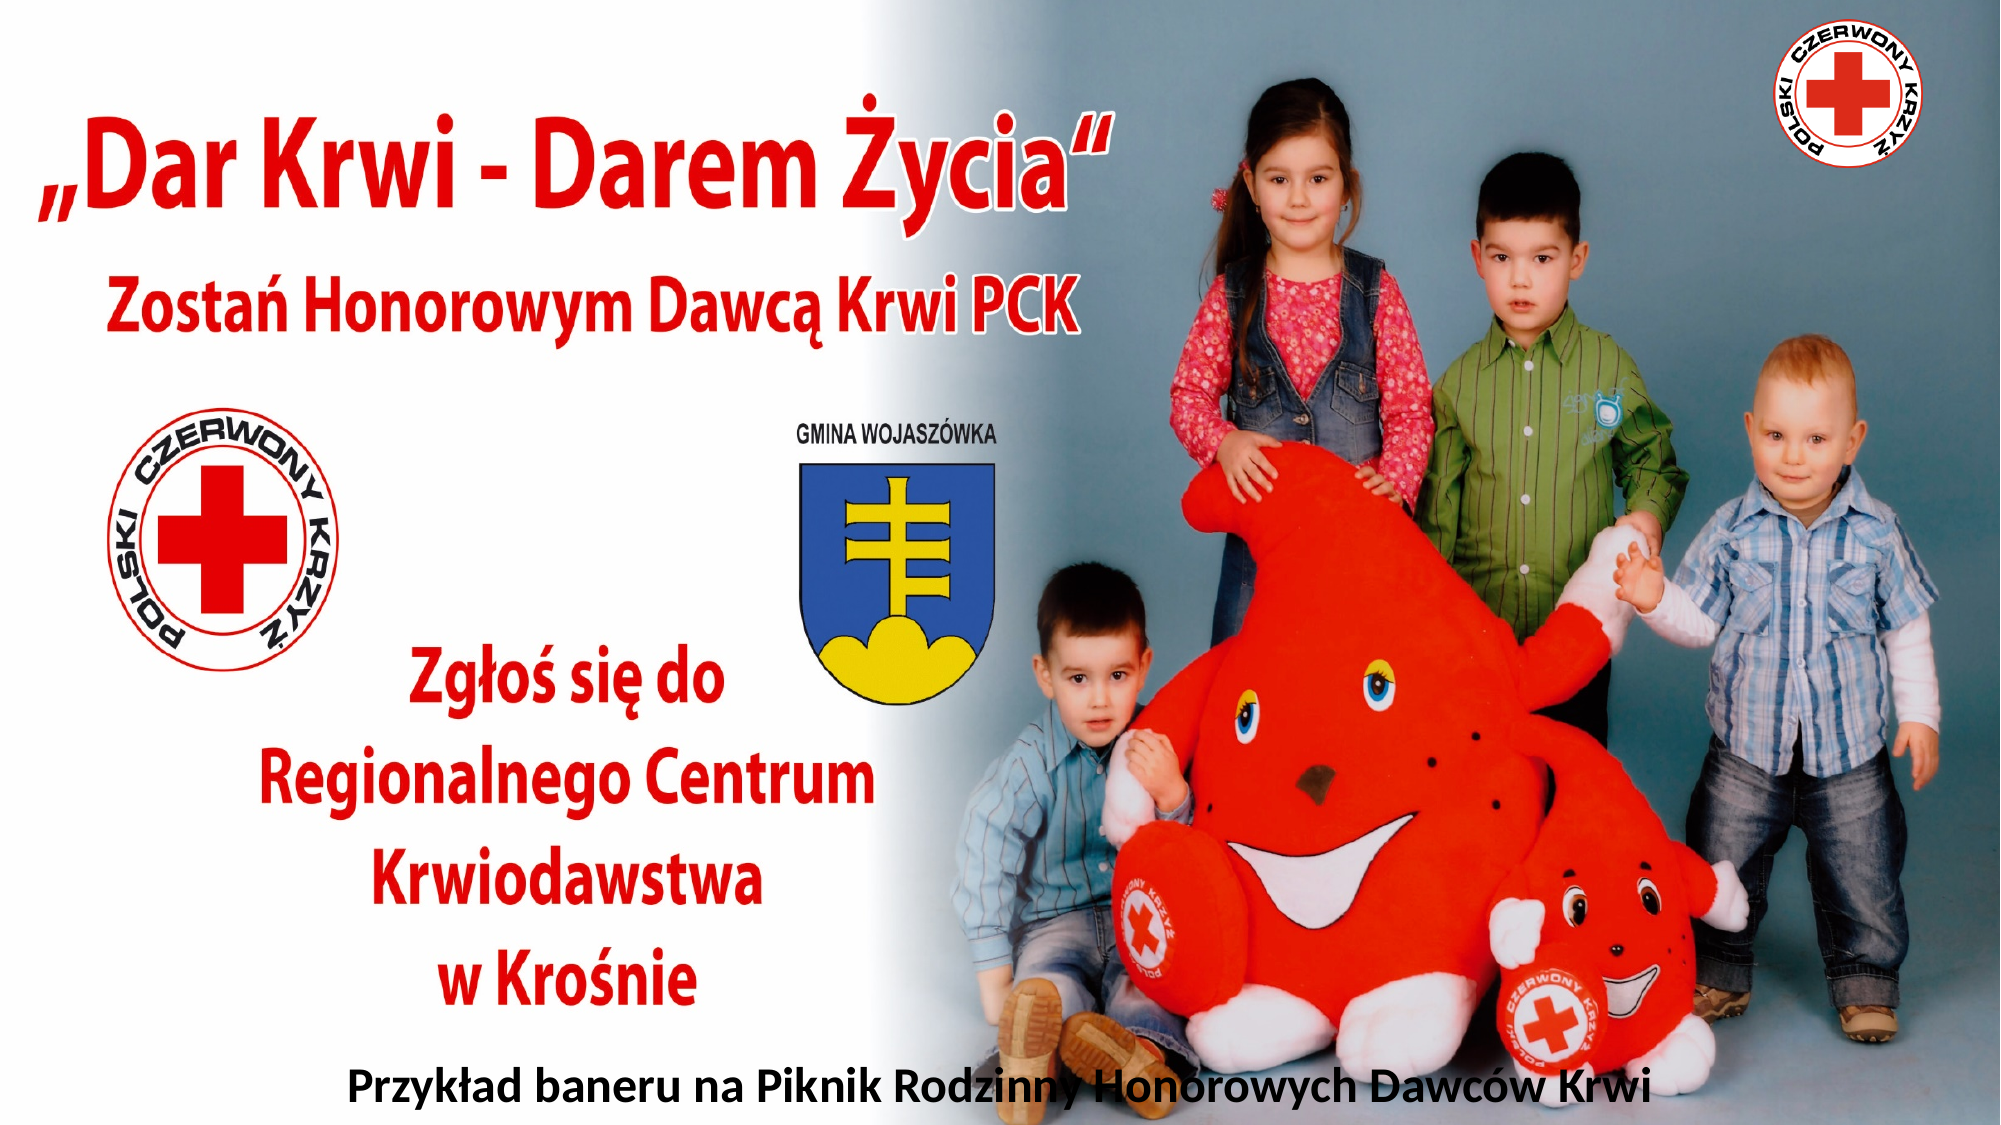

# Baner przygotowany przez Gminę Wojaszówka
Przykład baneru na Piknik Rodzinny Honorowych Dawców Krwi